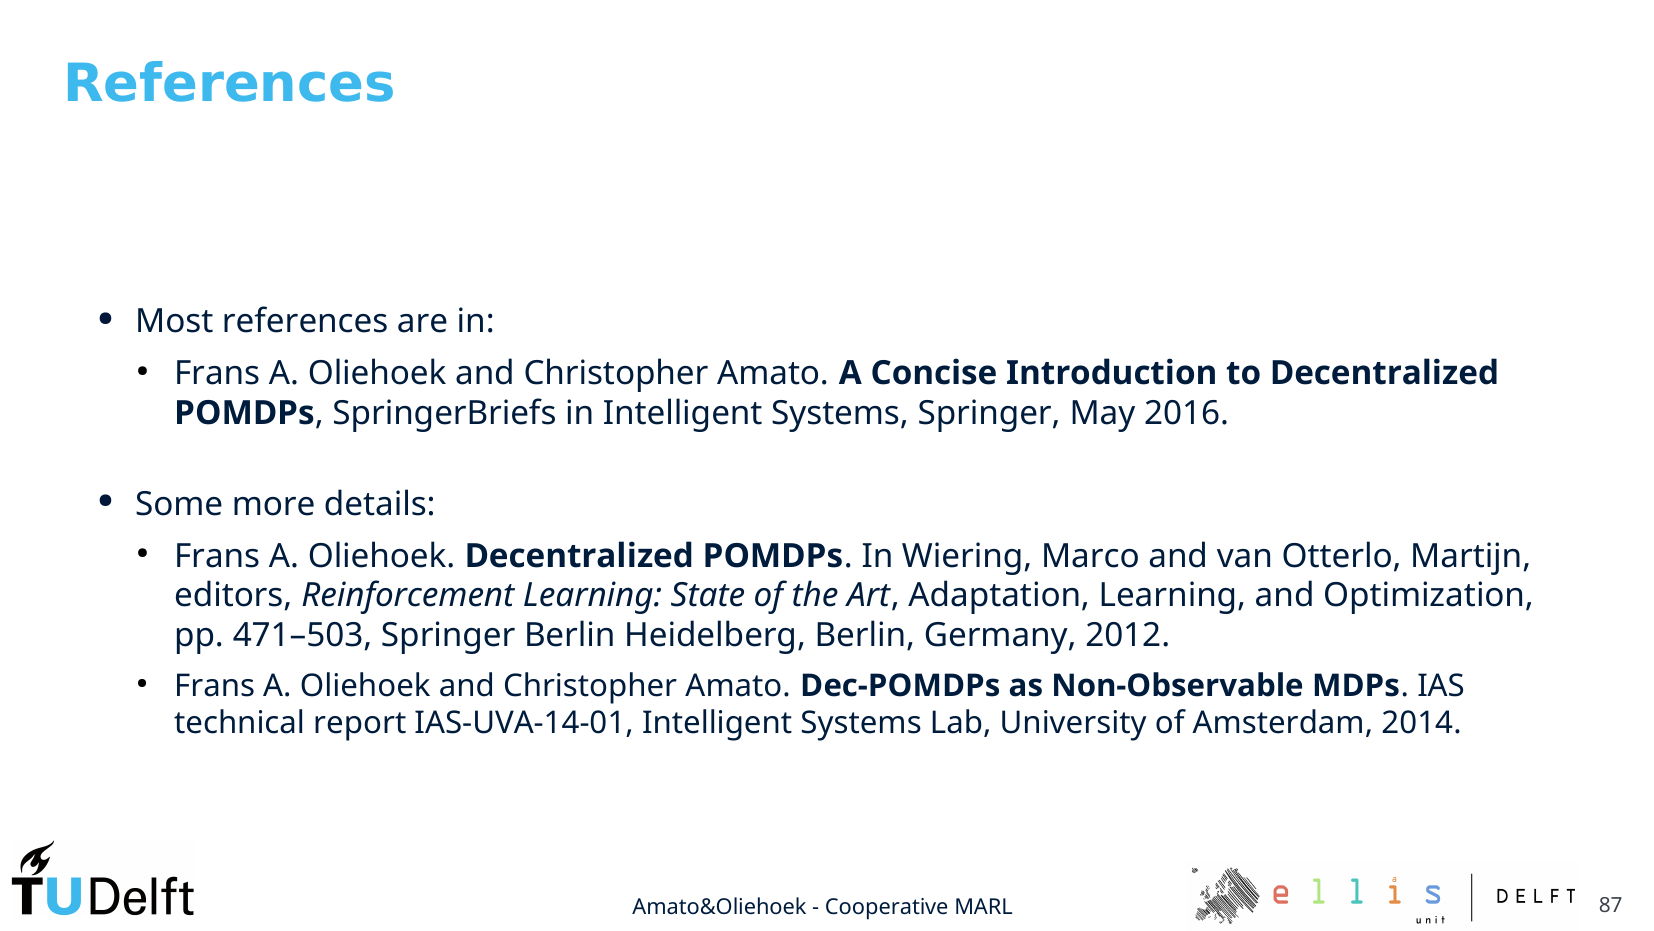

# References
Most references are in:
Frans A. Oliehoek and Christopher Amato. A Concise Introduction to Decentralized POMDPs, SpringerBriefs in Intelligent Systems, Springer, May 2016.
Some more details:
Frans A. Oliehoek. Decentralized POMDPs. In Wiering, Marco and van Otterlo, Martijn, editors, Reinforcement Learning: State of the Art, Adaptation, Learning, and Optimization, pp. 471–503, Springer Berlin Heidelberg, Berlin, Germany, 2012.
Frans A. Oliehoek and Christopher Amato. Dec-POMDPs as Non-Observable MDPs. IAS technical report IAS-UVA-14-01, Intelligent Systems Lab, University of Amsterdam, 2014.
Amato&Oliehoek - Cooperative MARL